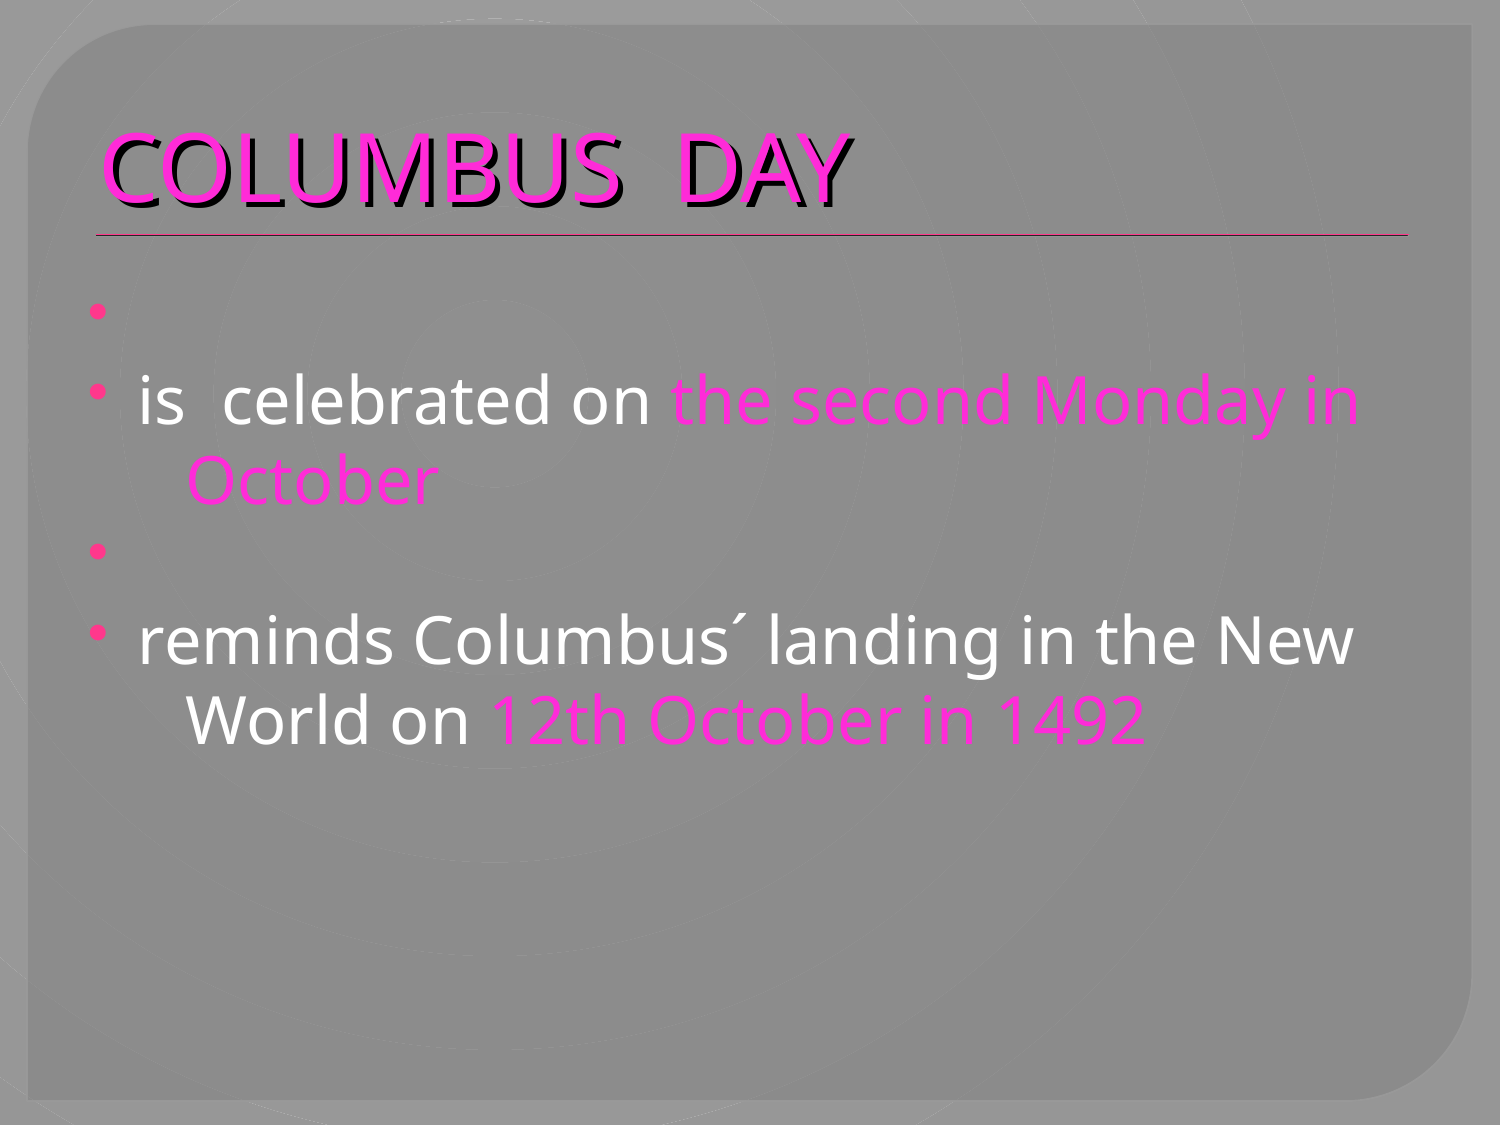

# COLUMBUS DAY
is celebrated on the second Monday in October
reminds Columbus´ landing in the New World on 12th October in 1492